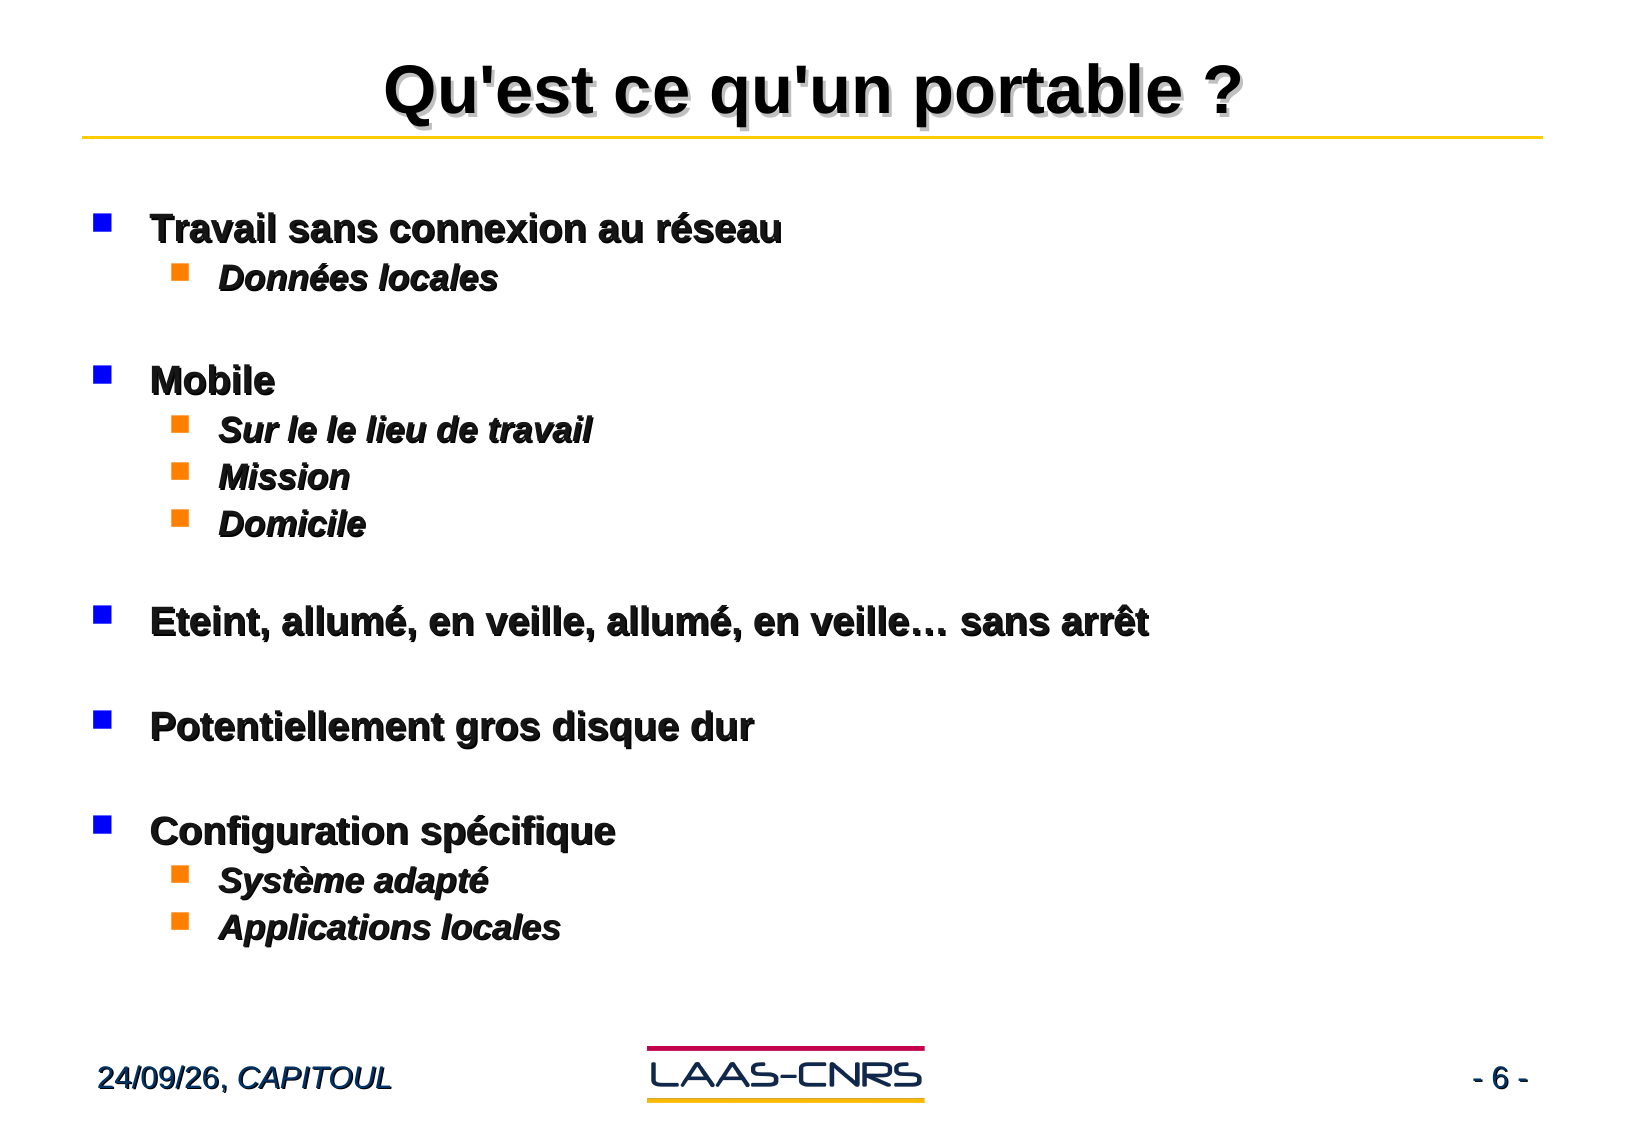

# Qu'est ce qu'un portable ?
Travail sans connexion au réseau
Données locales
Mobile
Sur le le lieu de travail
Mission
Domicile
Eteint, allumé, en veille, allumé, en veille… sans arrêt
Potentiellement gros disque dur
Configuration spécifique
Système adapté
Applications locales
 , CAPITOUL